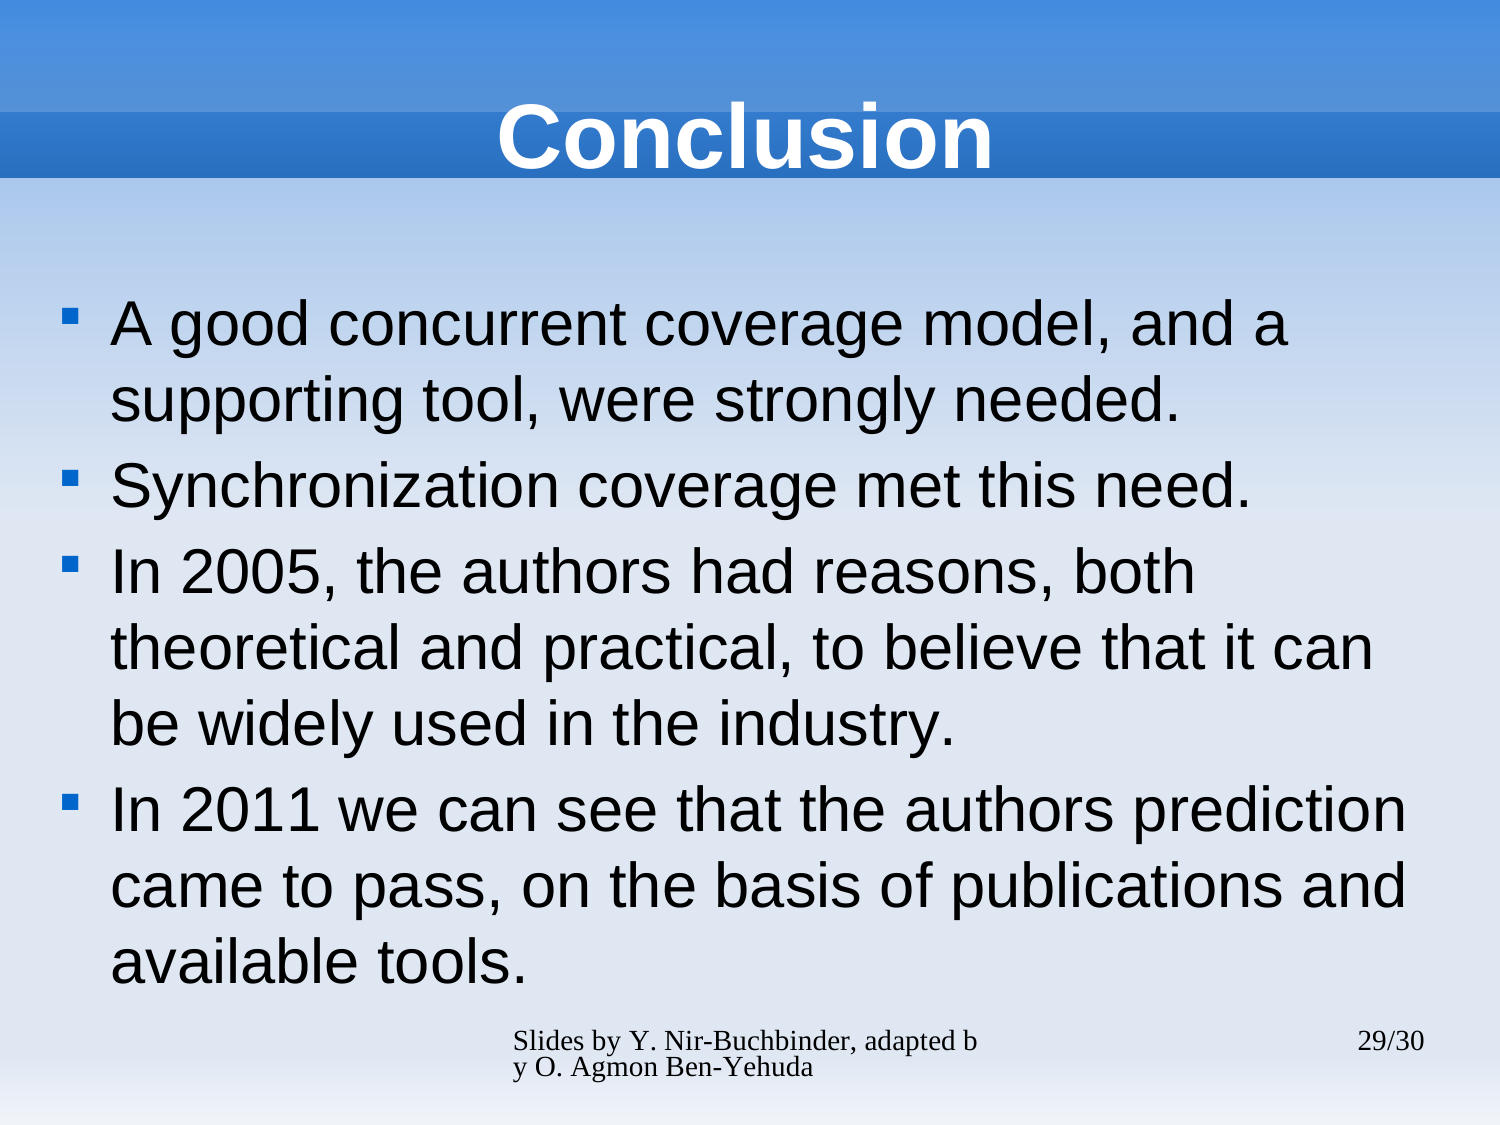

# Conclusion
A good concurrent coverage model, and a supporting tool, were strongly needed.
Synchronization coverage met this need.
In 2005, the authors had reasons, both theoretical and practical, to believe that it can be widely used in the industry.
In 2011 we can see that the authors prediction came to pass, on the basis of publications and available tools.
Slides by Y. Nir-Buchbinder, adapted by O. Agmon Ben-Yehuda
29